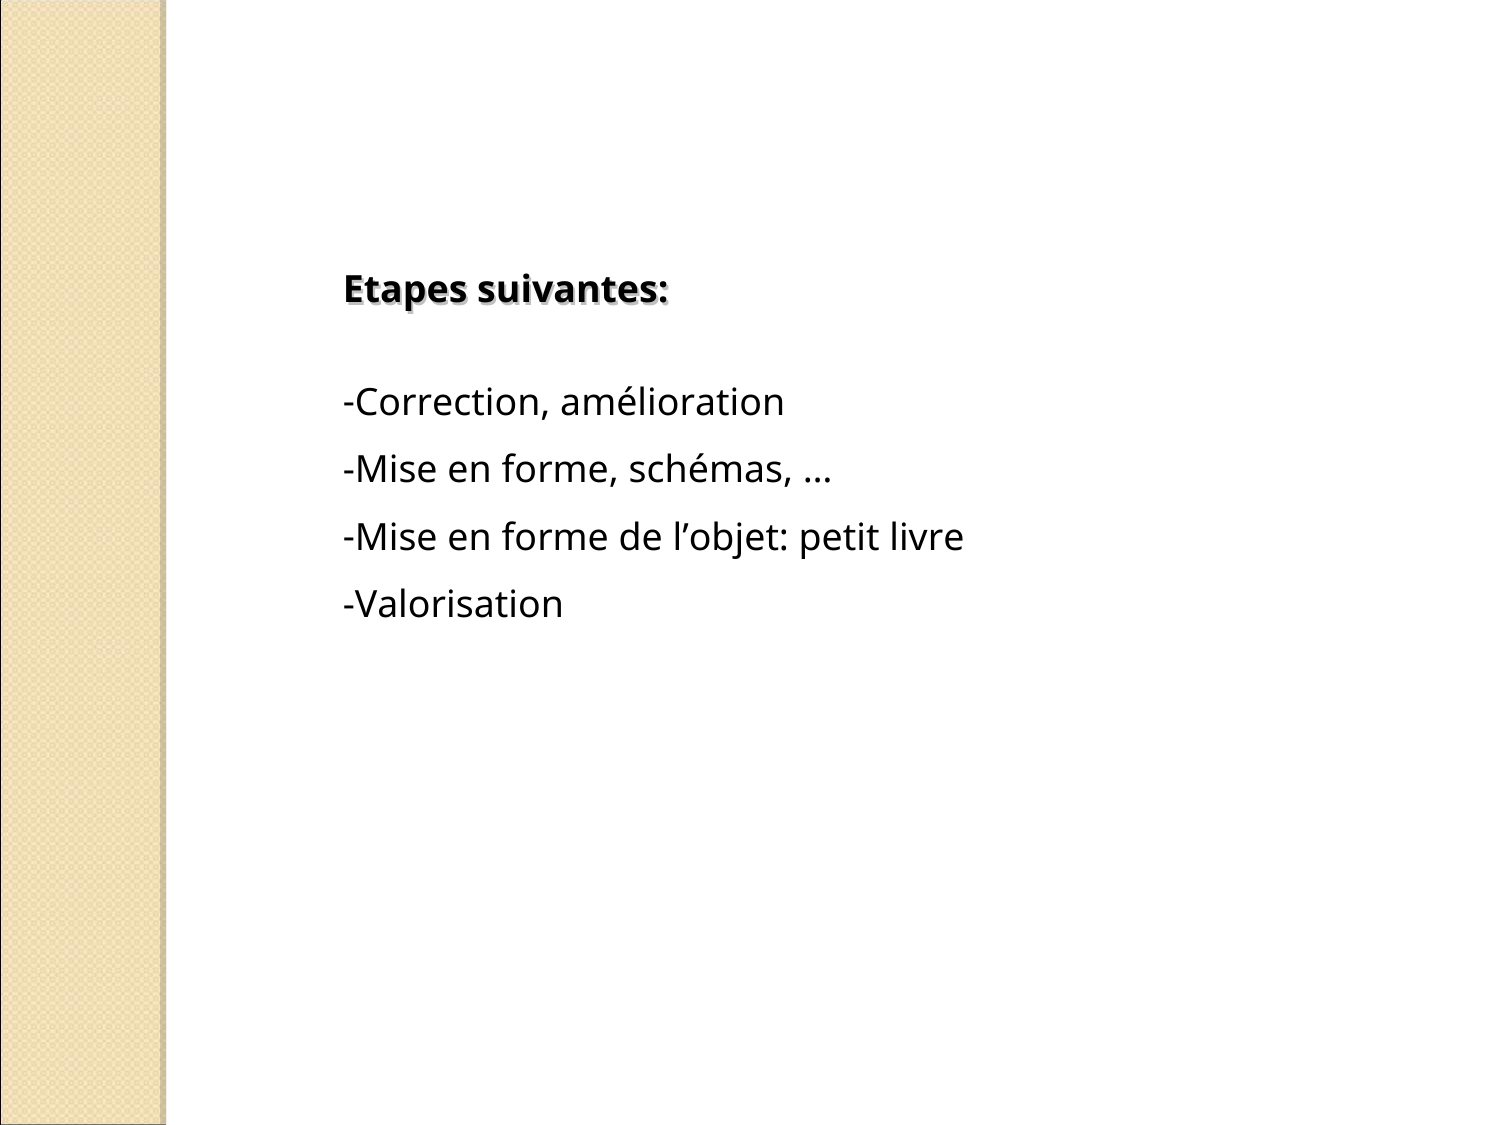

Etapes suivantes:
Correction, amélioration
Mise en forme, schémas, …
Mise en forme de l’objet: petit livre
Valorisation